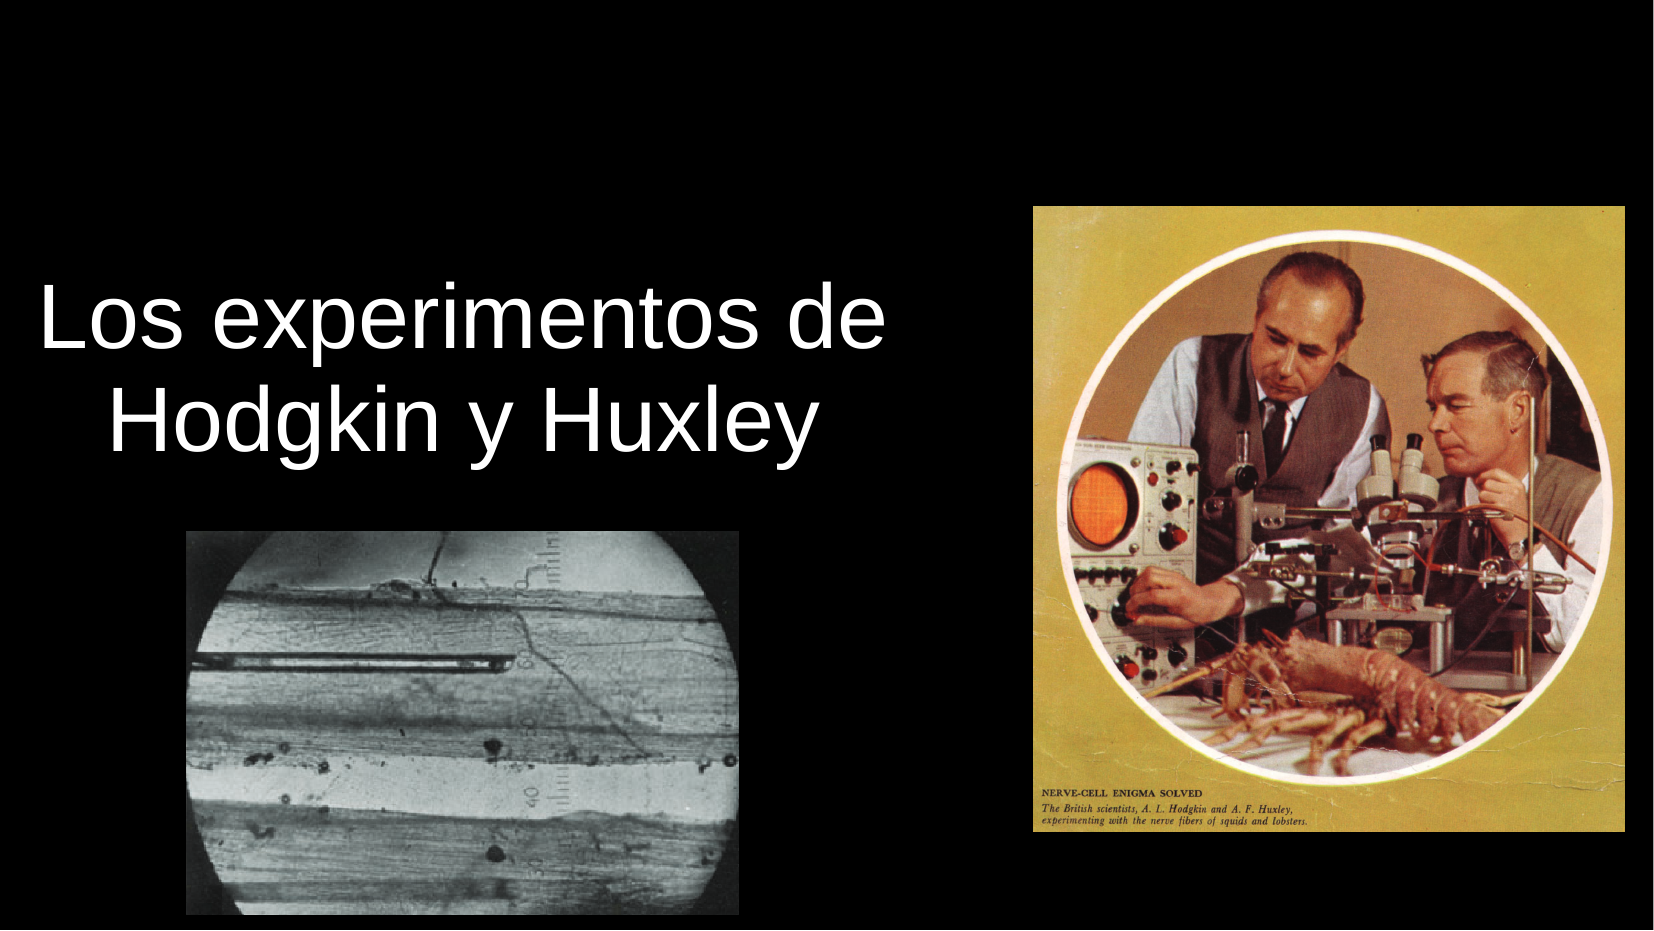

# Los experimentos de Hodgkin y Huxley